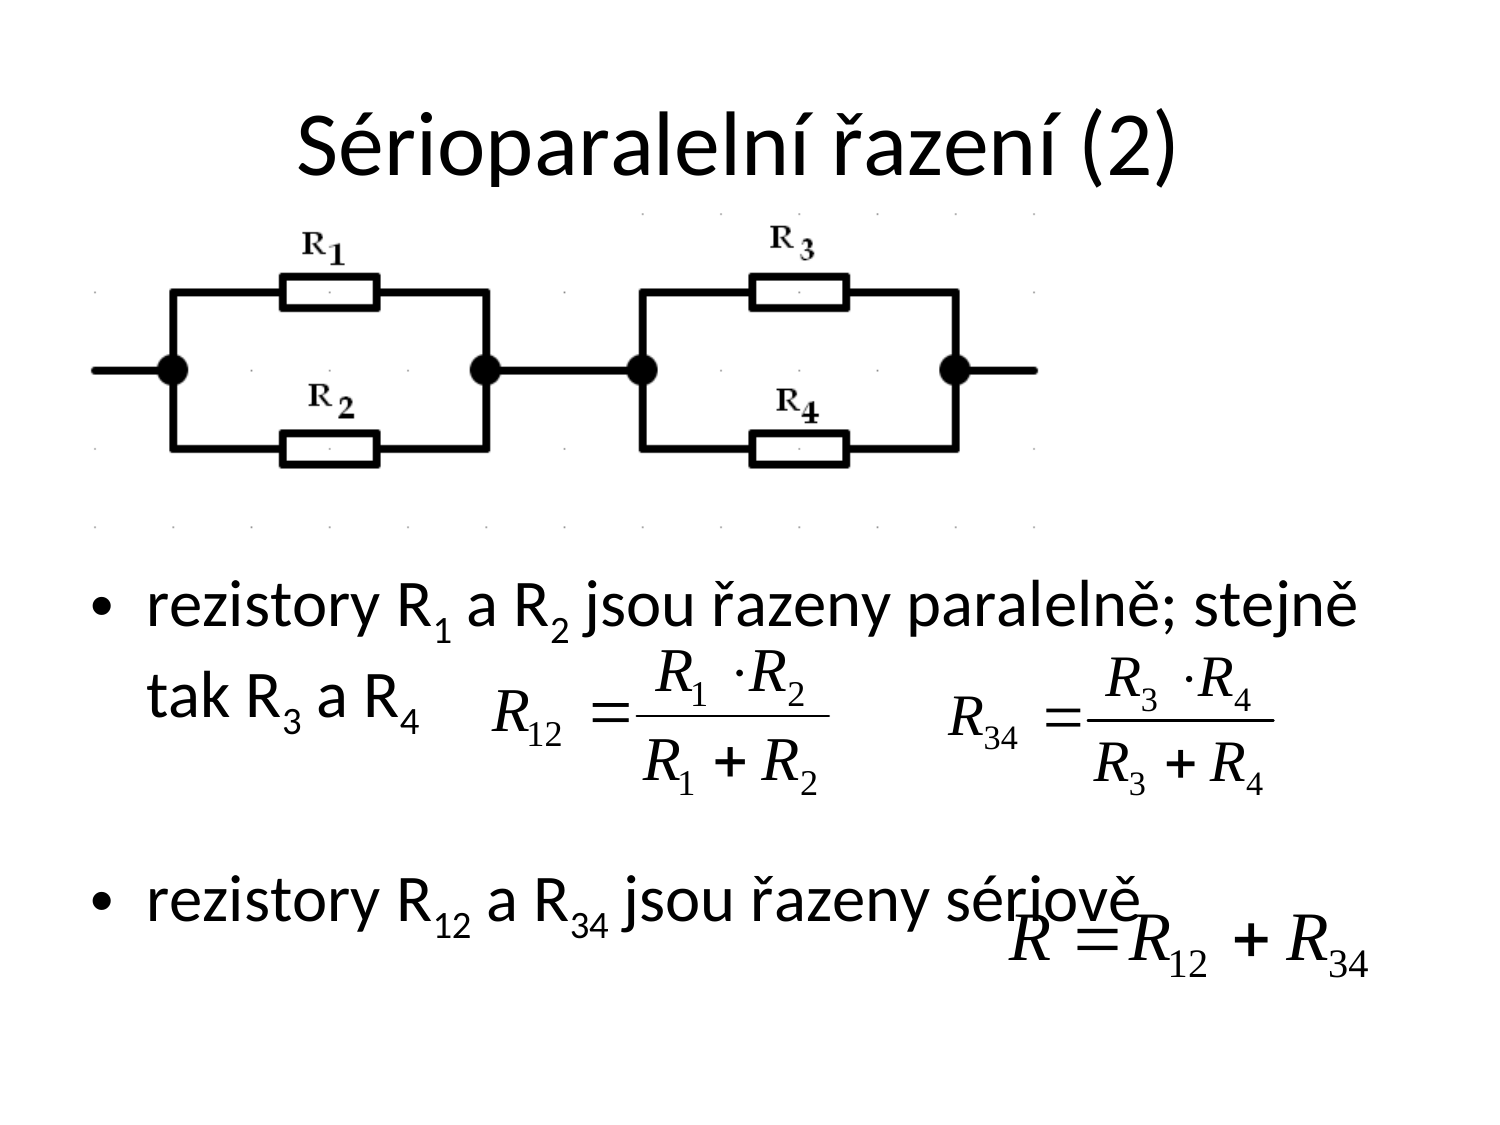

# Sérioparalelní řazení (2)
rezistory R1 a R2 jsou řazeny paralelně; stejně tak R3 a R4
rezistory R12 a R34 jsou řazeny sériově